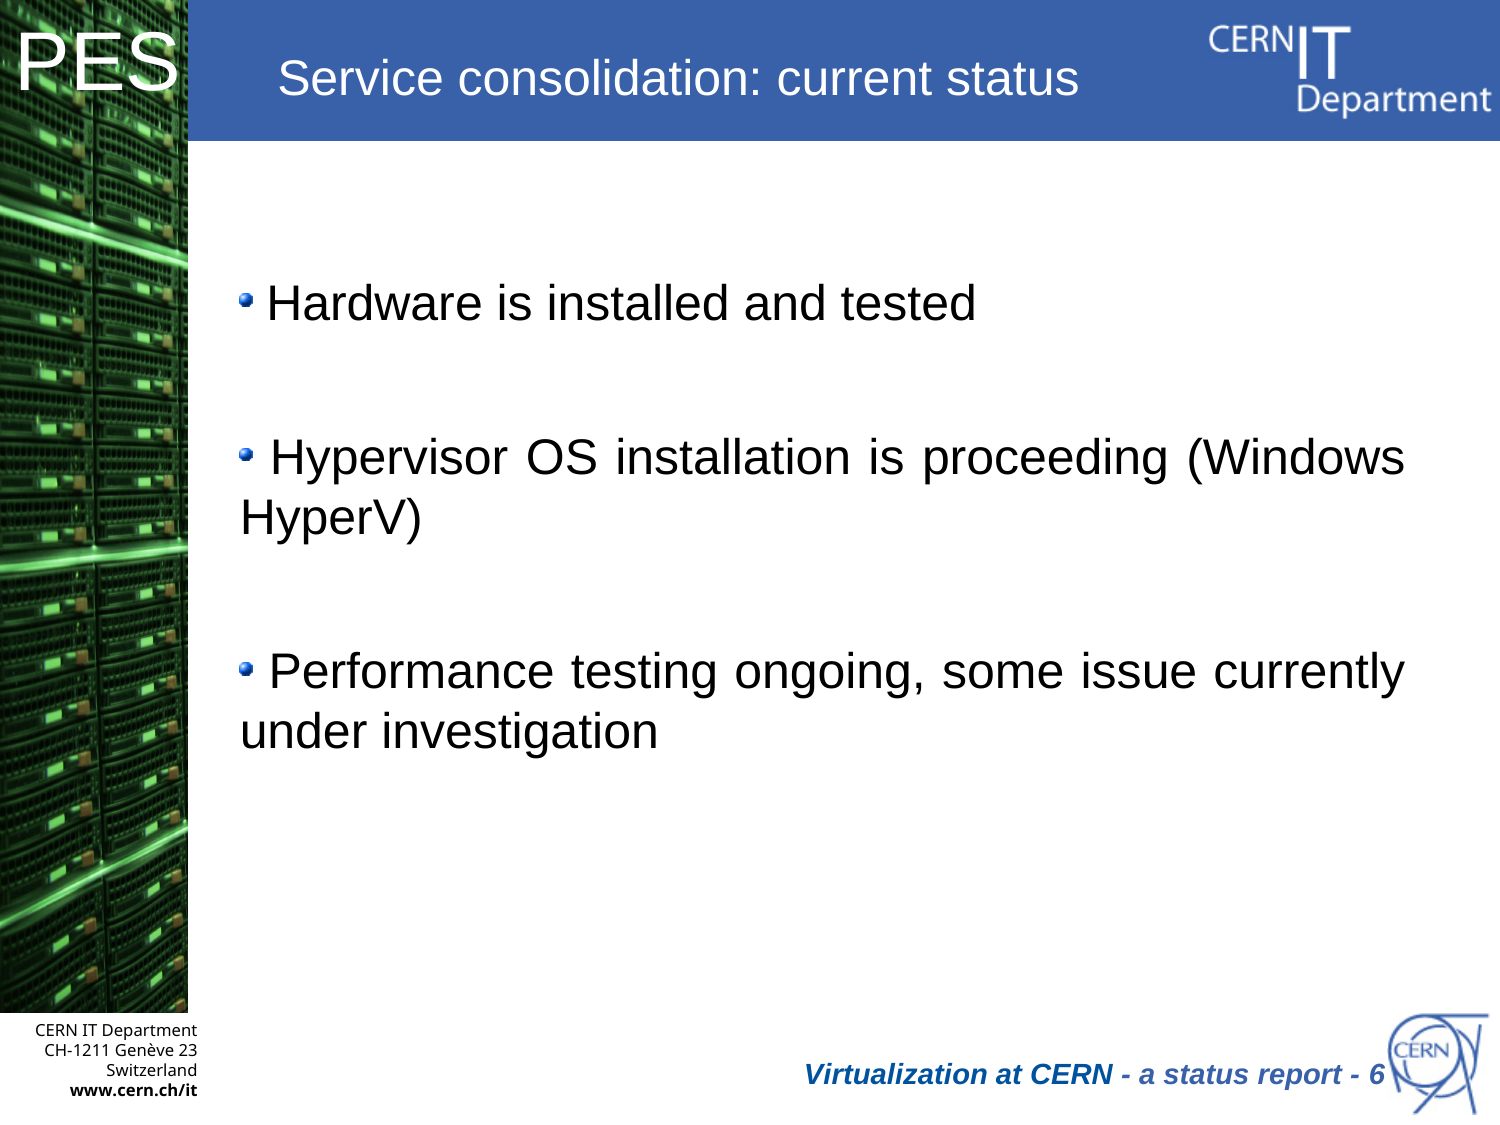

Service consolidation: current status
 Hardware is installed and tested
 Hypervisor OS installation is proceeding (Windows HyperV)
 Performance testing ongoing, some issue currently under investigation
Batch virtualization project at CERN